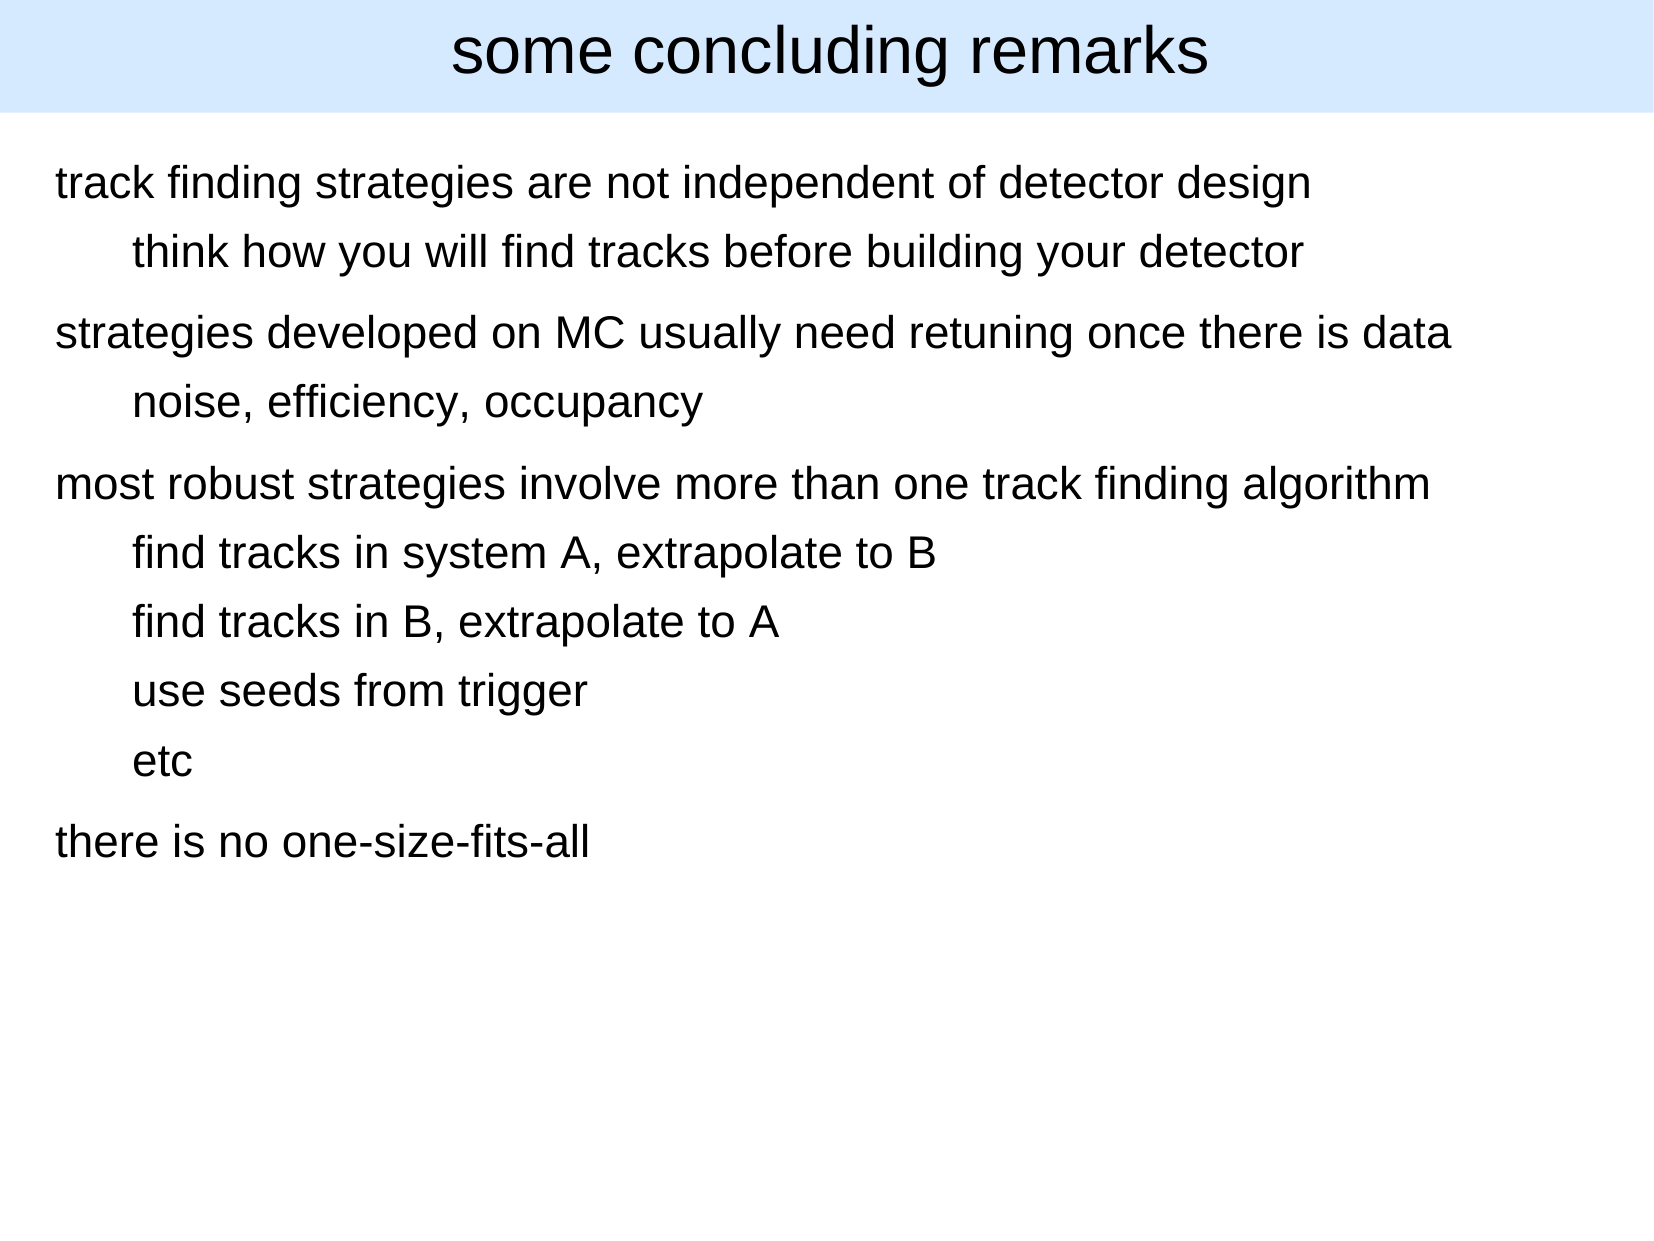

# some concluding remarks
track finding strategies are not independent of detector design
think how you will find tracks before building your detector
strategies developed on MC usually need retuning once there is data
noise, efficiency, occupancy
most robust strategies involve more than one track finding algorithm
find tracks in system A, extrapolate to B
find tracks in B, extrapolate to A
use seeds from trigger
etc
there is no one-size-fits-all